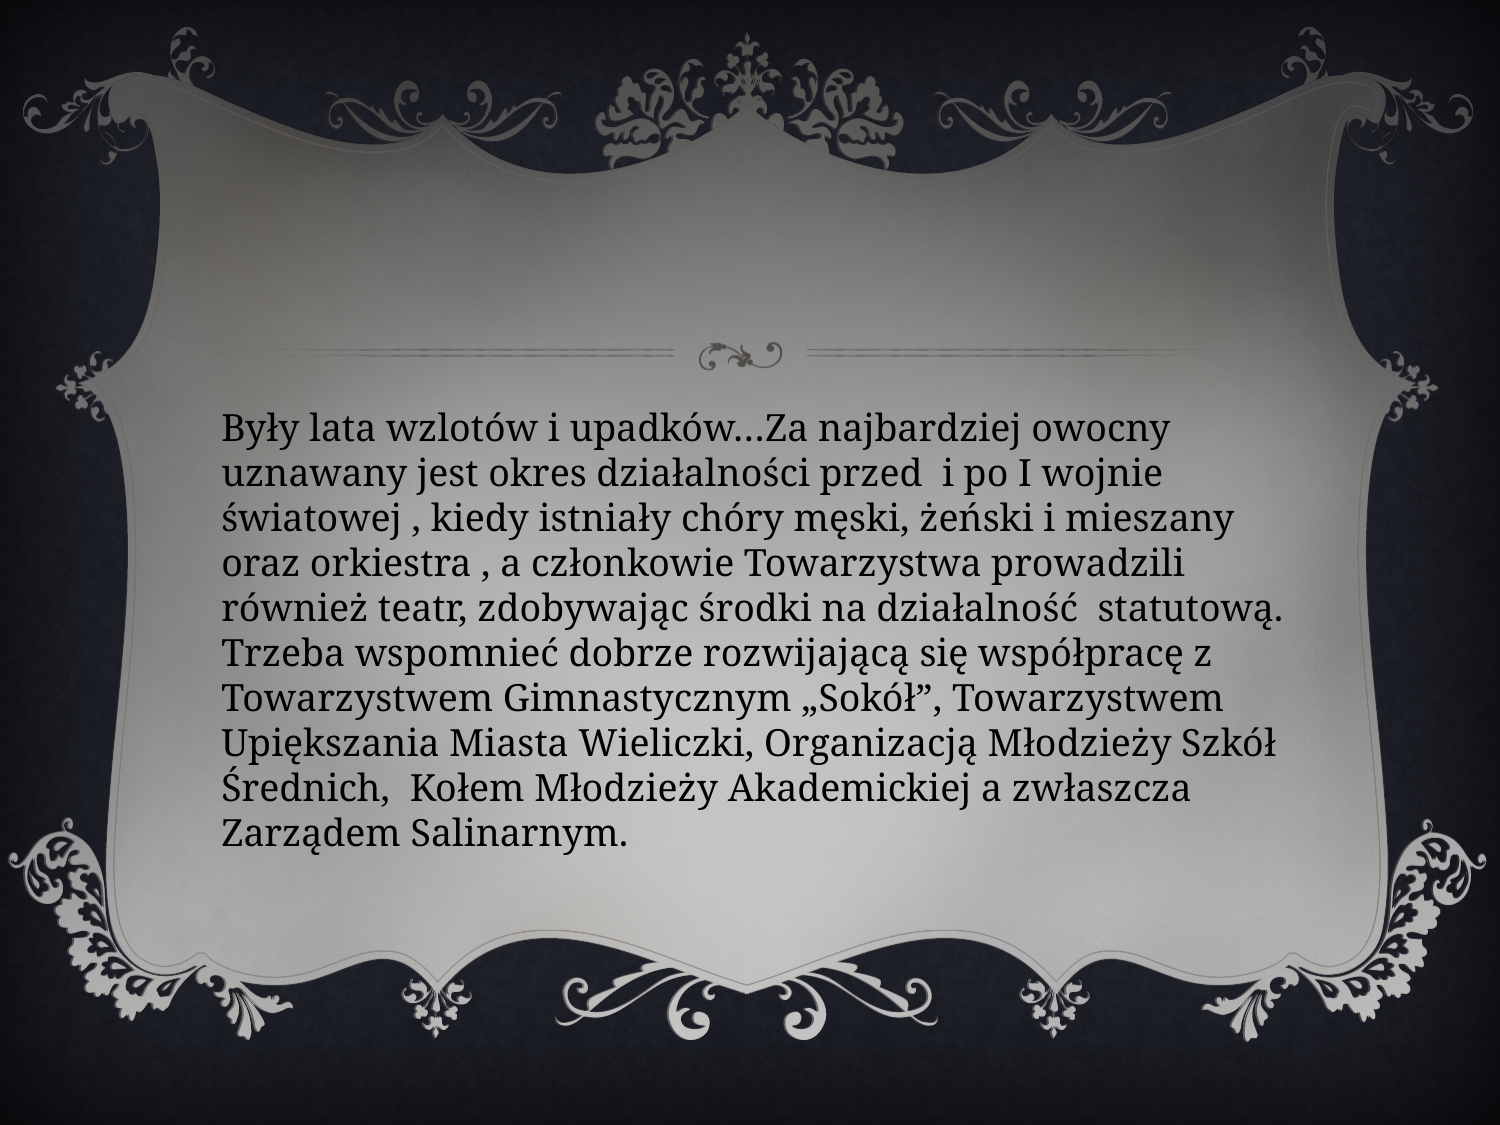

#
Były lata wzlotów i upadków…Za najbardziej owocny uznawany jest okres działalności przed i po I wojnie światowej , kiedy istniały chóry męski, żeński i mieszany oraz orkiestra , a członkowie Towarzystwa prowadzili również teatr, zdobywając środki na działalność statutową. Trzeba wspomnieć dobrze rozwijającą się współpracę z Towarzystwem Gimnastycznym „Sokół”, Towarzystwem Upiększania Miasta Wieliczki, Organizacją Młodzieży Szkół Średnich, Kołem Młodzieży Akademickiej a zwłaszcza Zarządem Salinarnym.